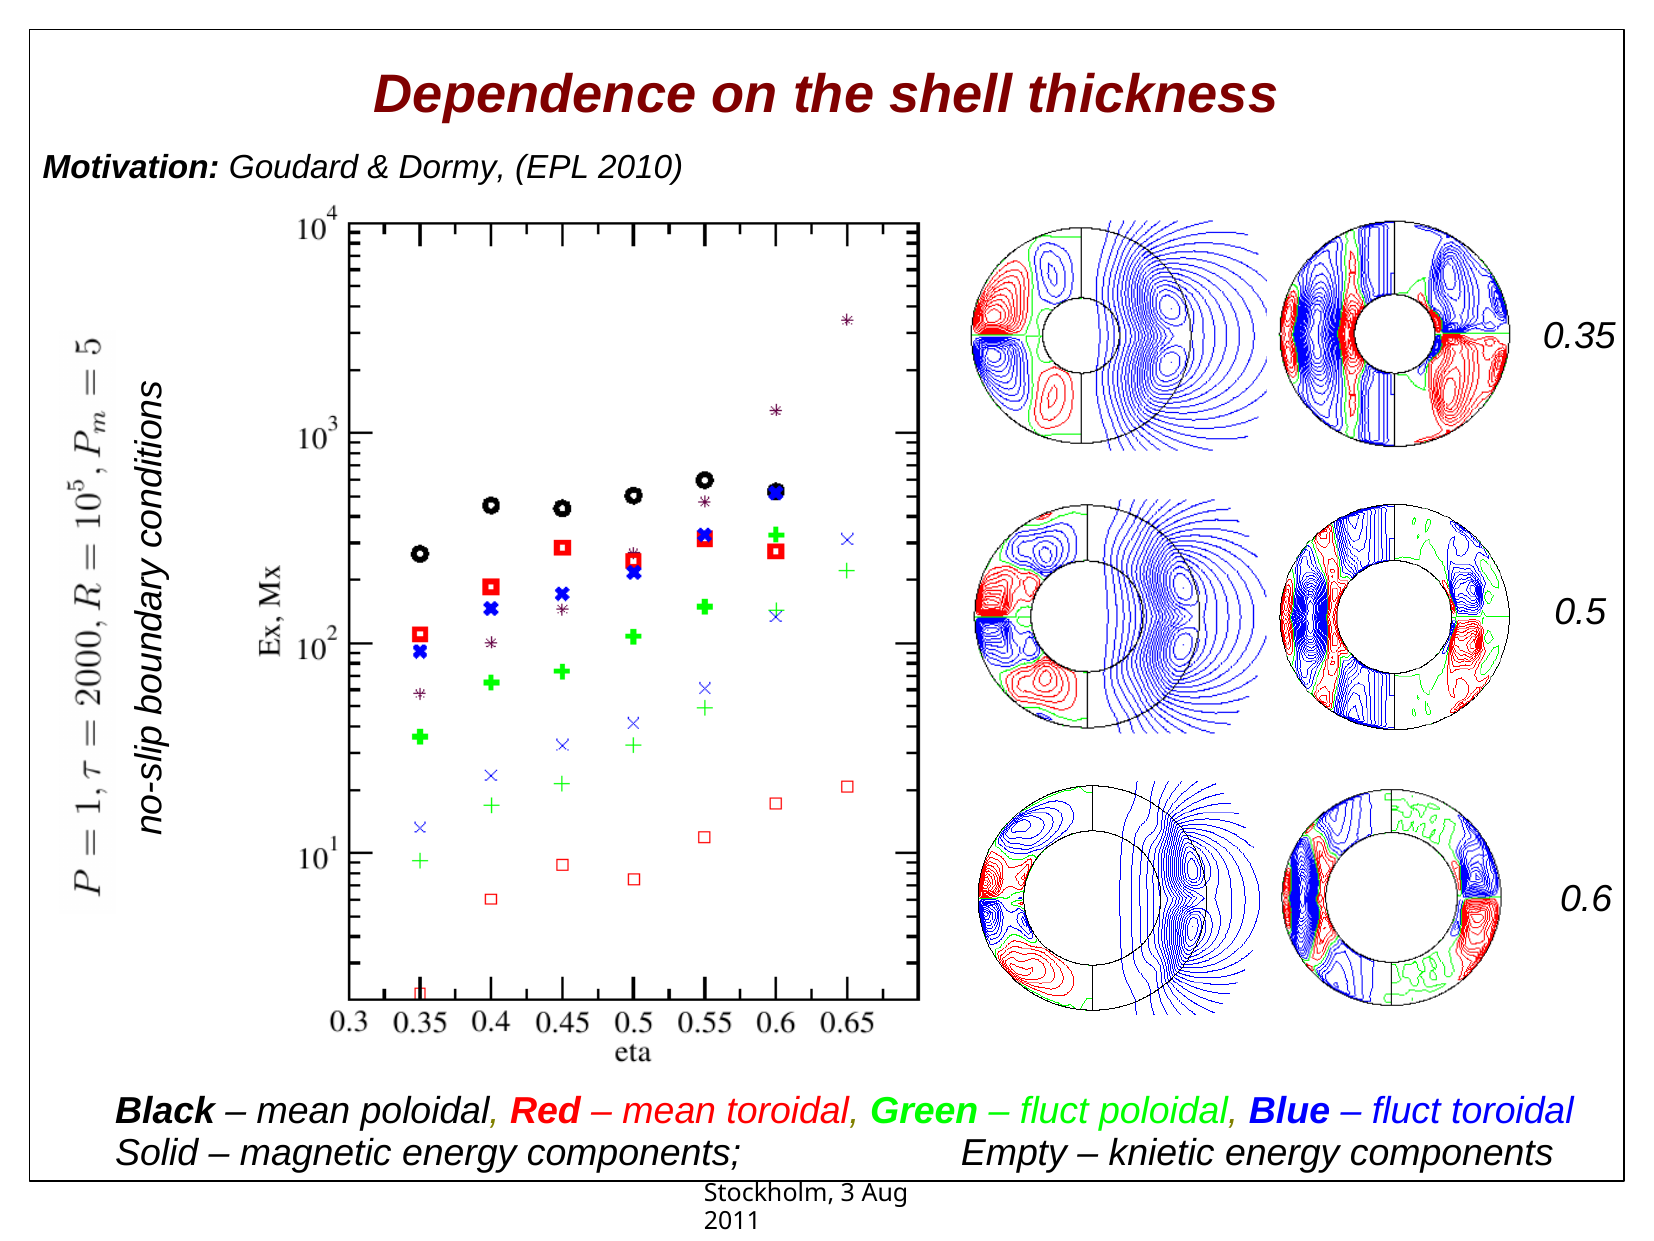

Dependence on the shell thickness
Motivation: Goudard & Dormy, (EPL 2010)
0.35
no-slip boundary conditions
0.5
0.6
Black – mean poloidal, Red – mean toroidal, Green – fluct poloidal, Blue – fluct toroidal
Solid – magnetic energy components; Empty – knietic energy components
Stockholm, 3 Aug 2011